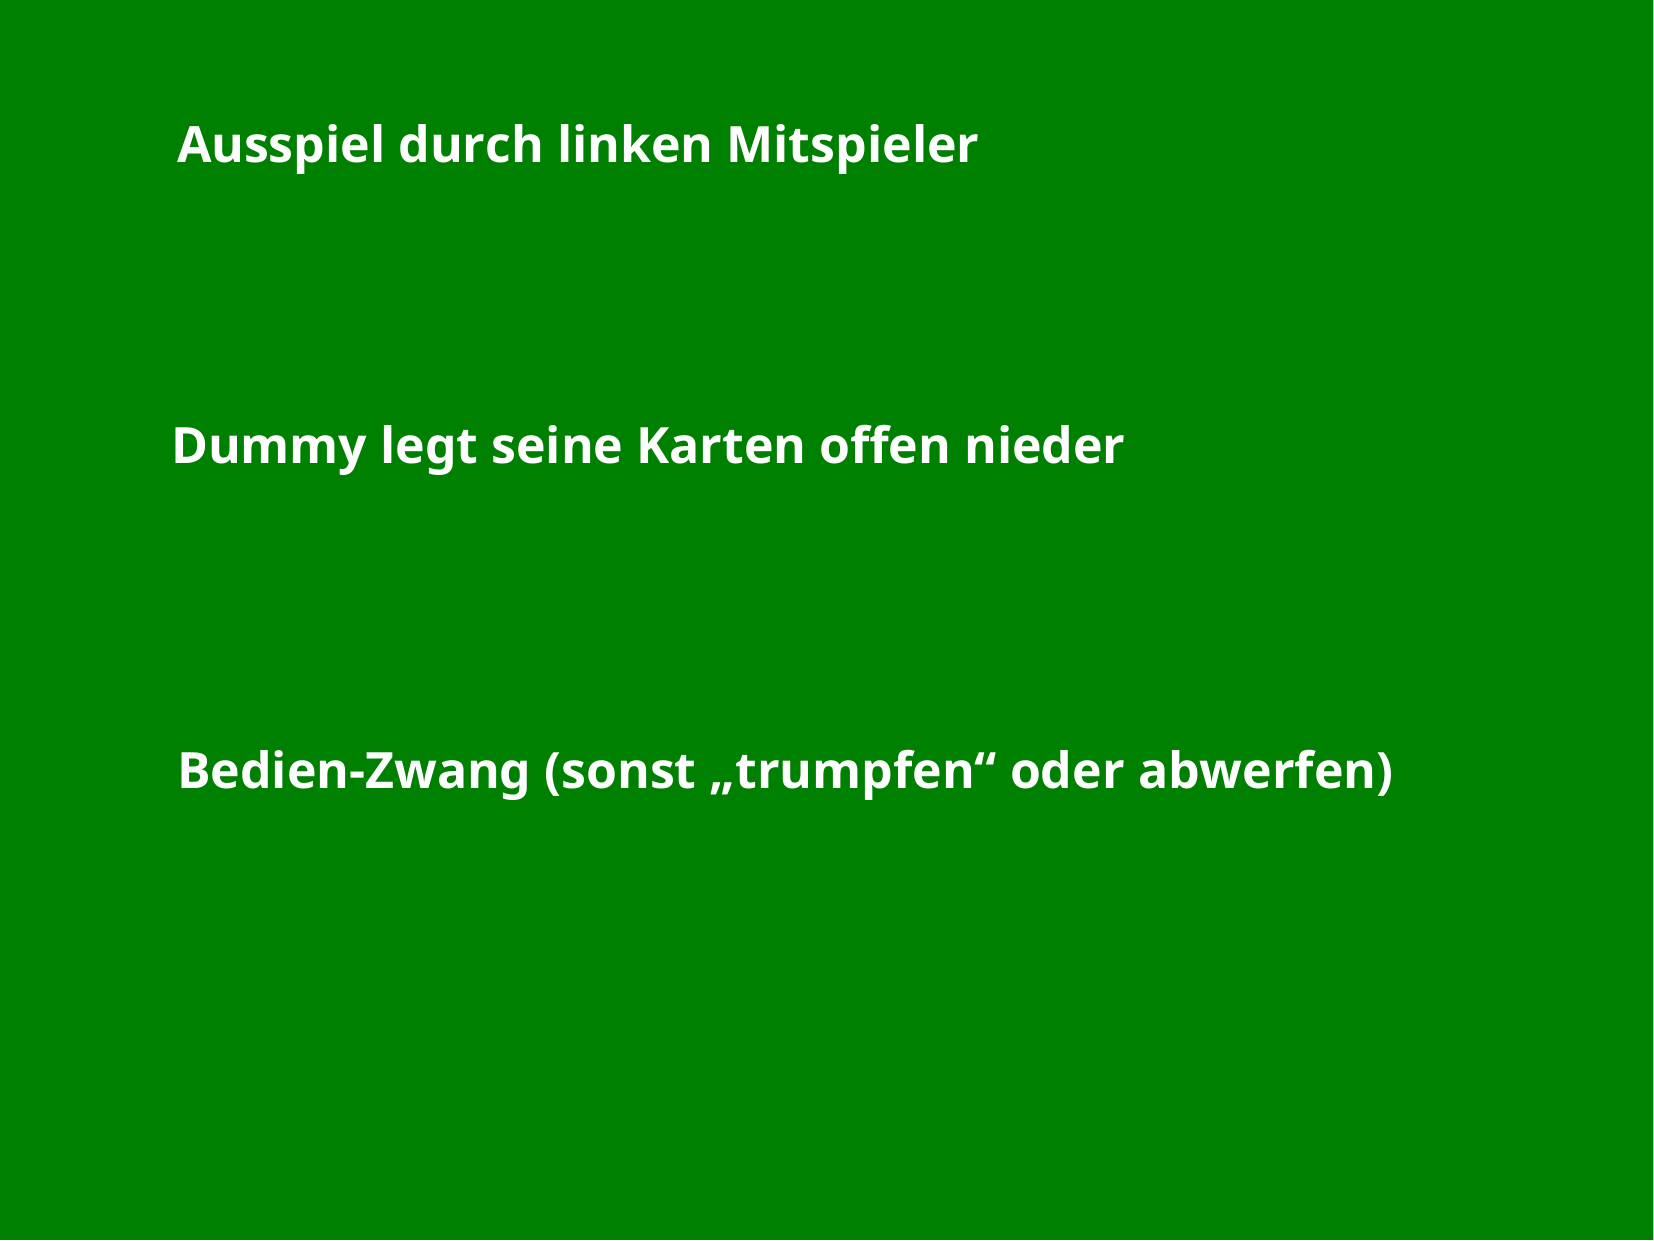

Ausspiel durch linken Mitspieler
Dummy legt seine Karten offen nieder
Bedien-Zwang (sonst „trumpfen“ oder abwerfen)